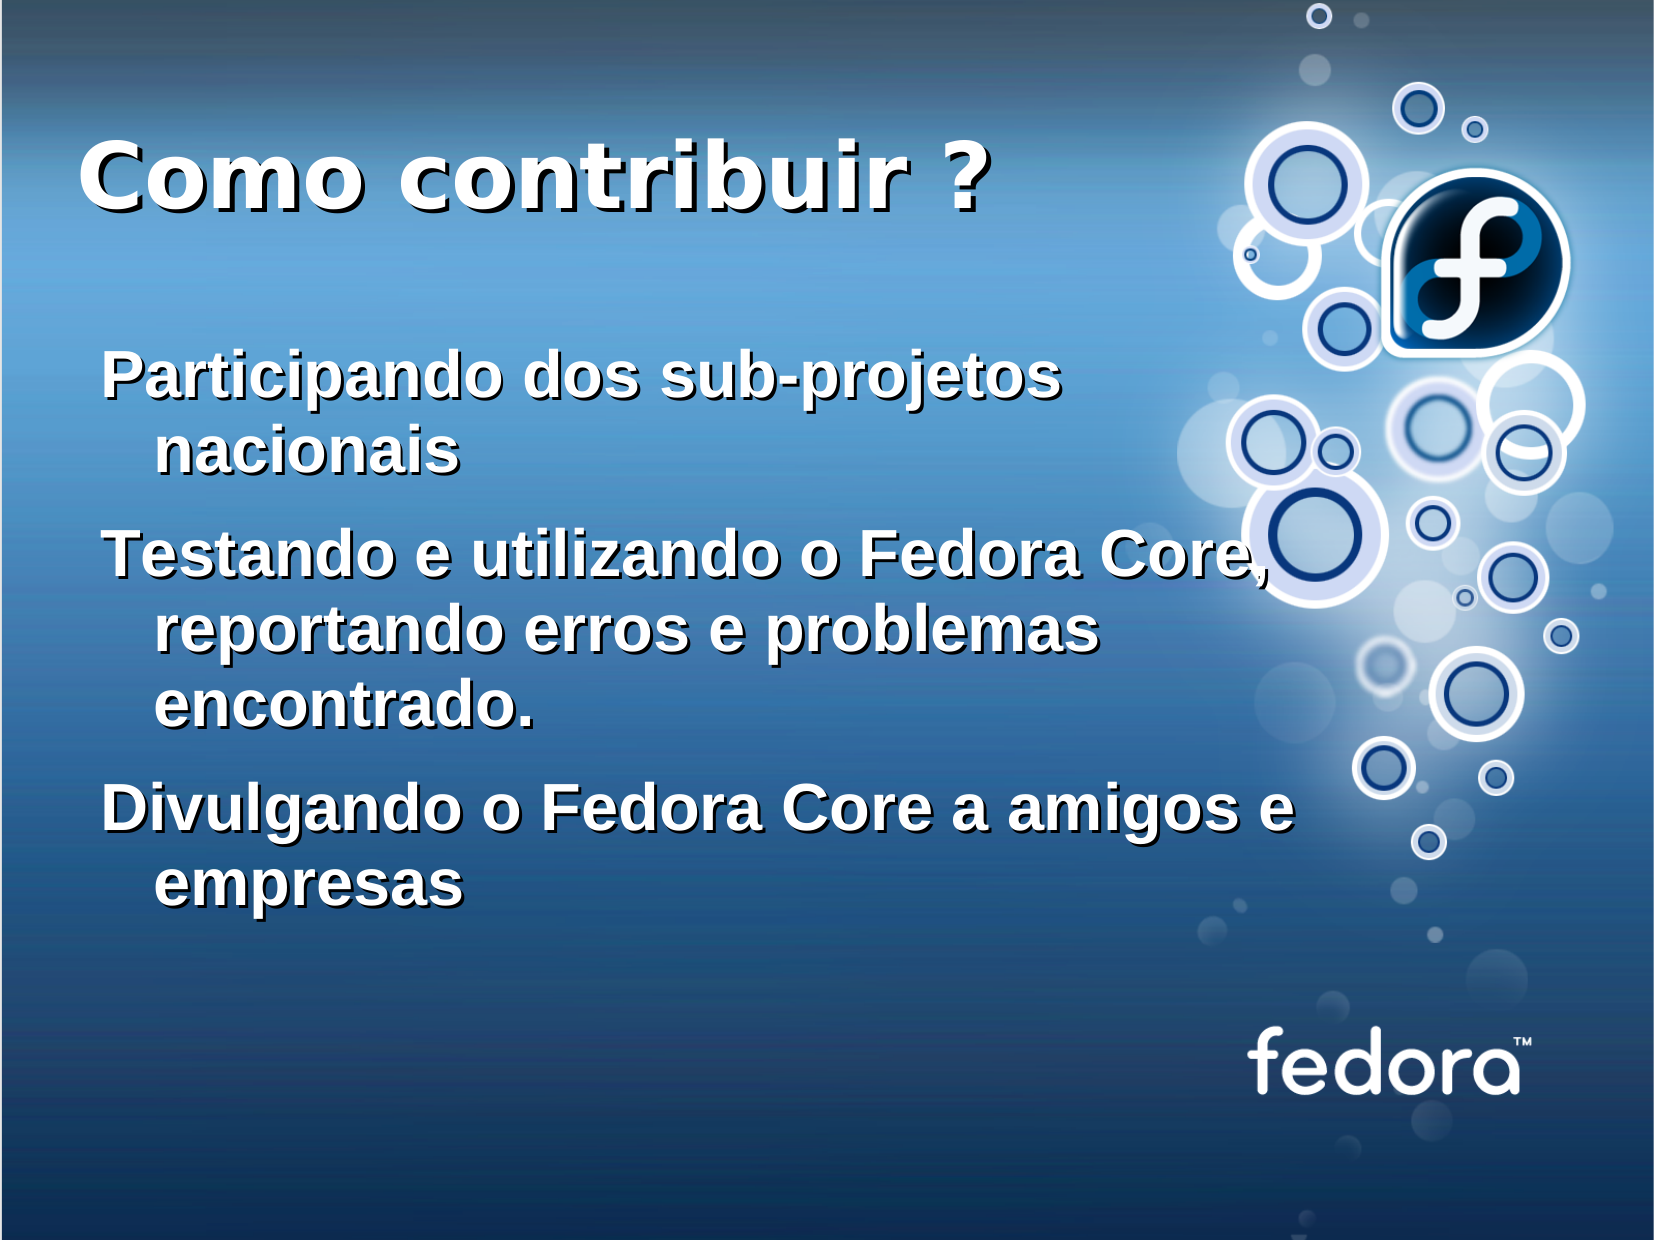

# Como contribuir ?
Participando dos sub-projetos nacionais
Testando e utilizando o Fedora Core, reportando erros e problemas encontrado.
Divulgando o Fedora Core a amigos e empresas